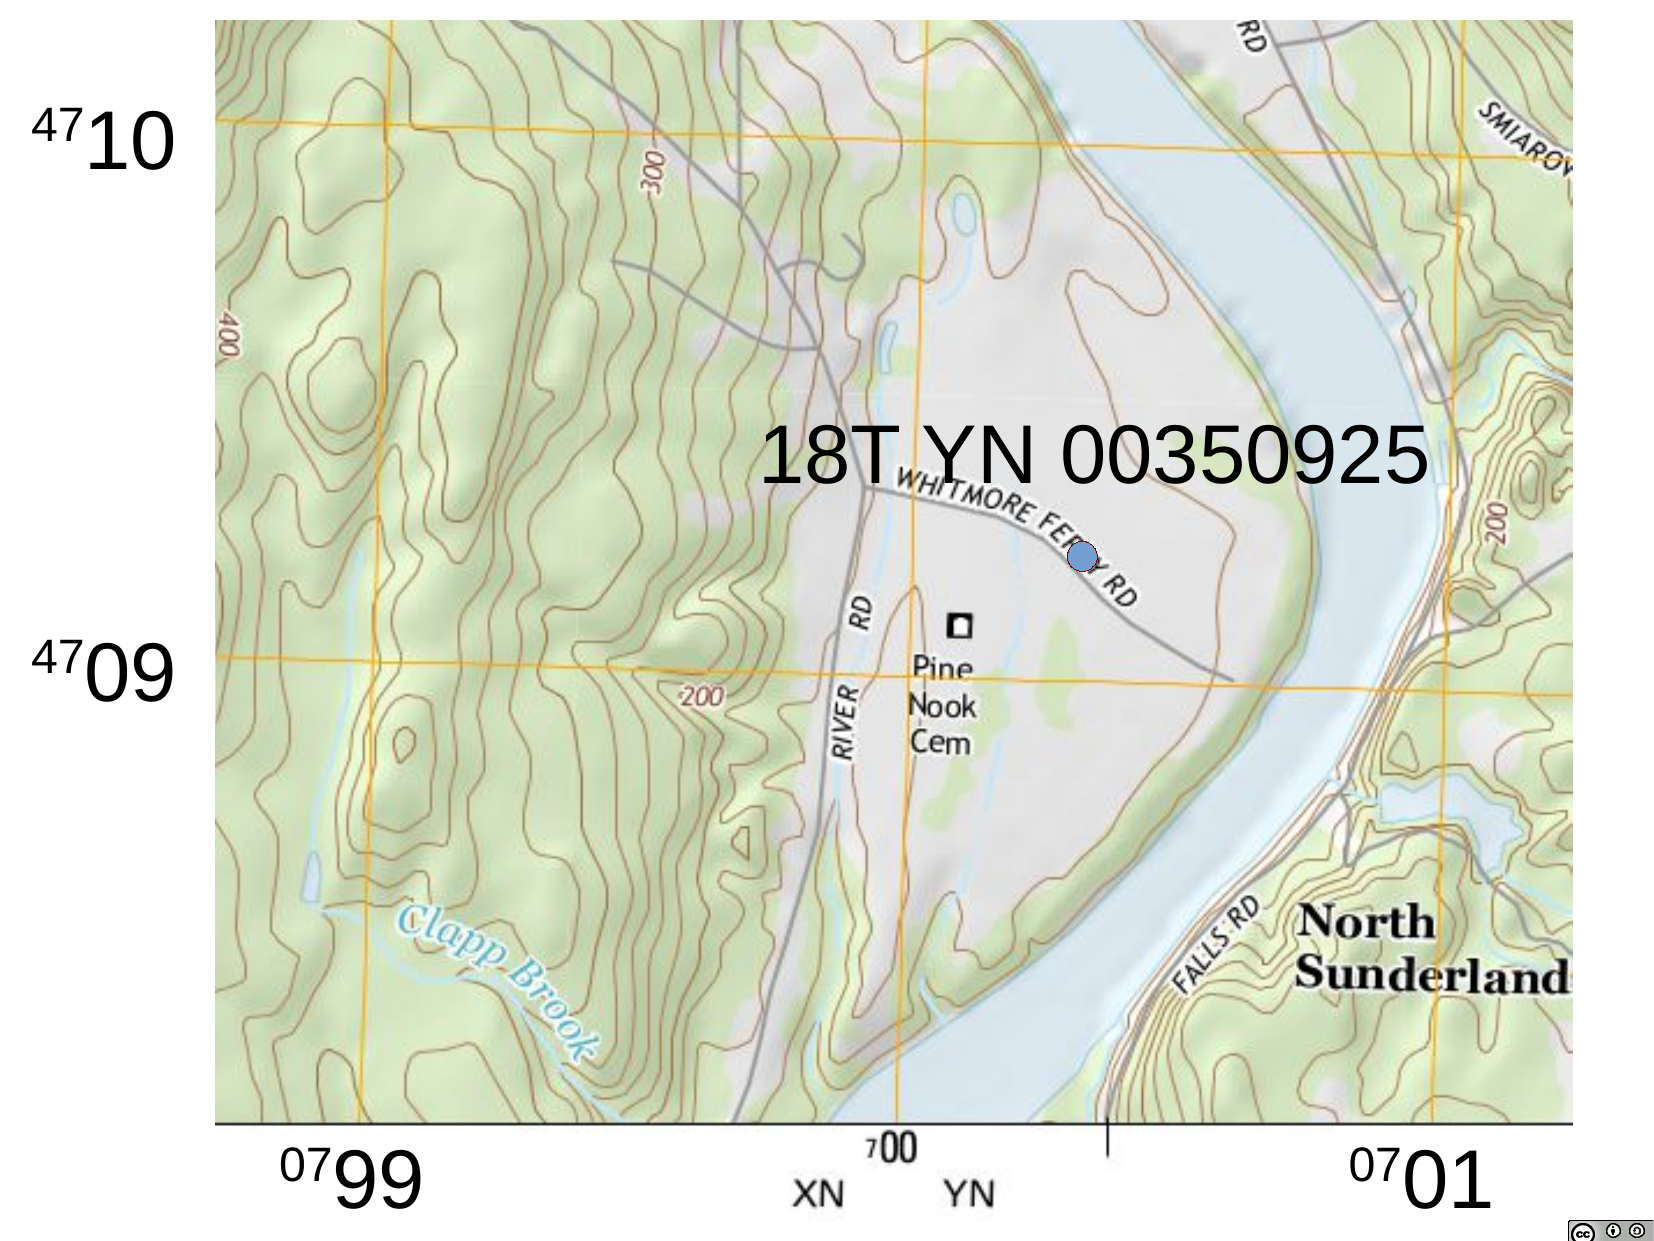

4710
18T YN 00350925
4709
0799
0701